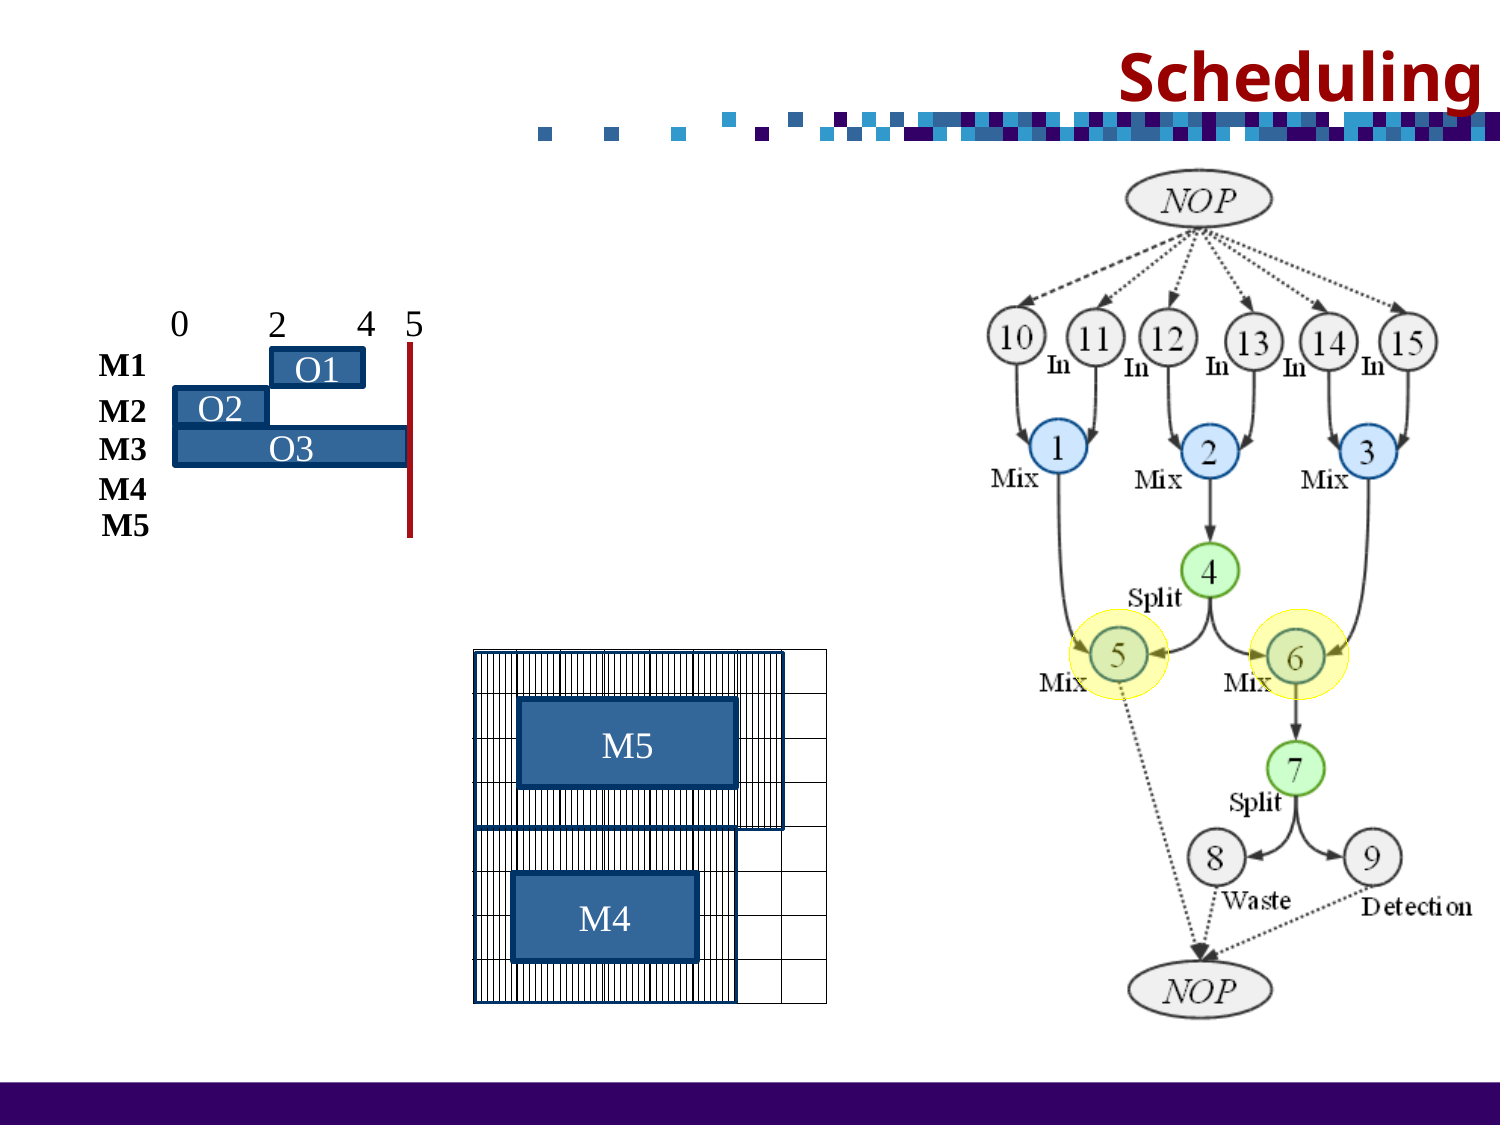

# Scheduling
0
4
5
2
M1
O1
M2
O2
M3
O3
M4
M5
M5
M4